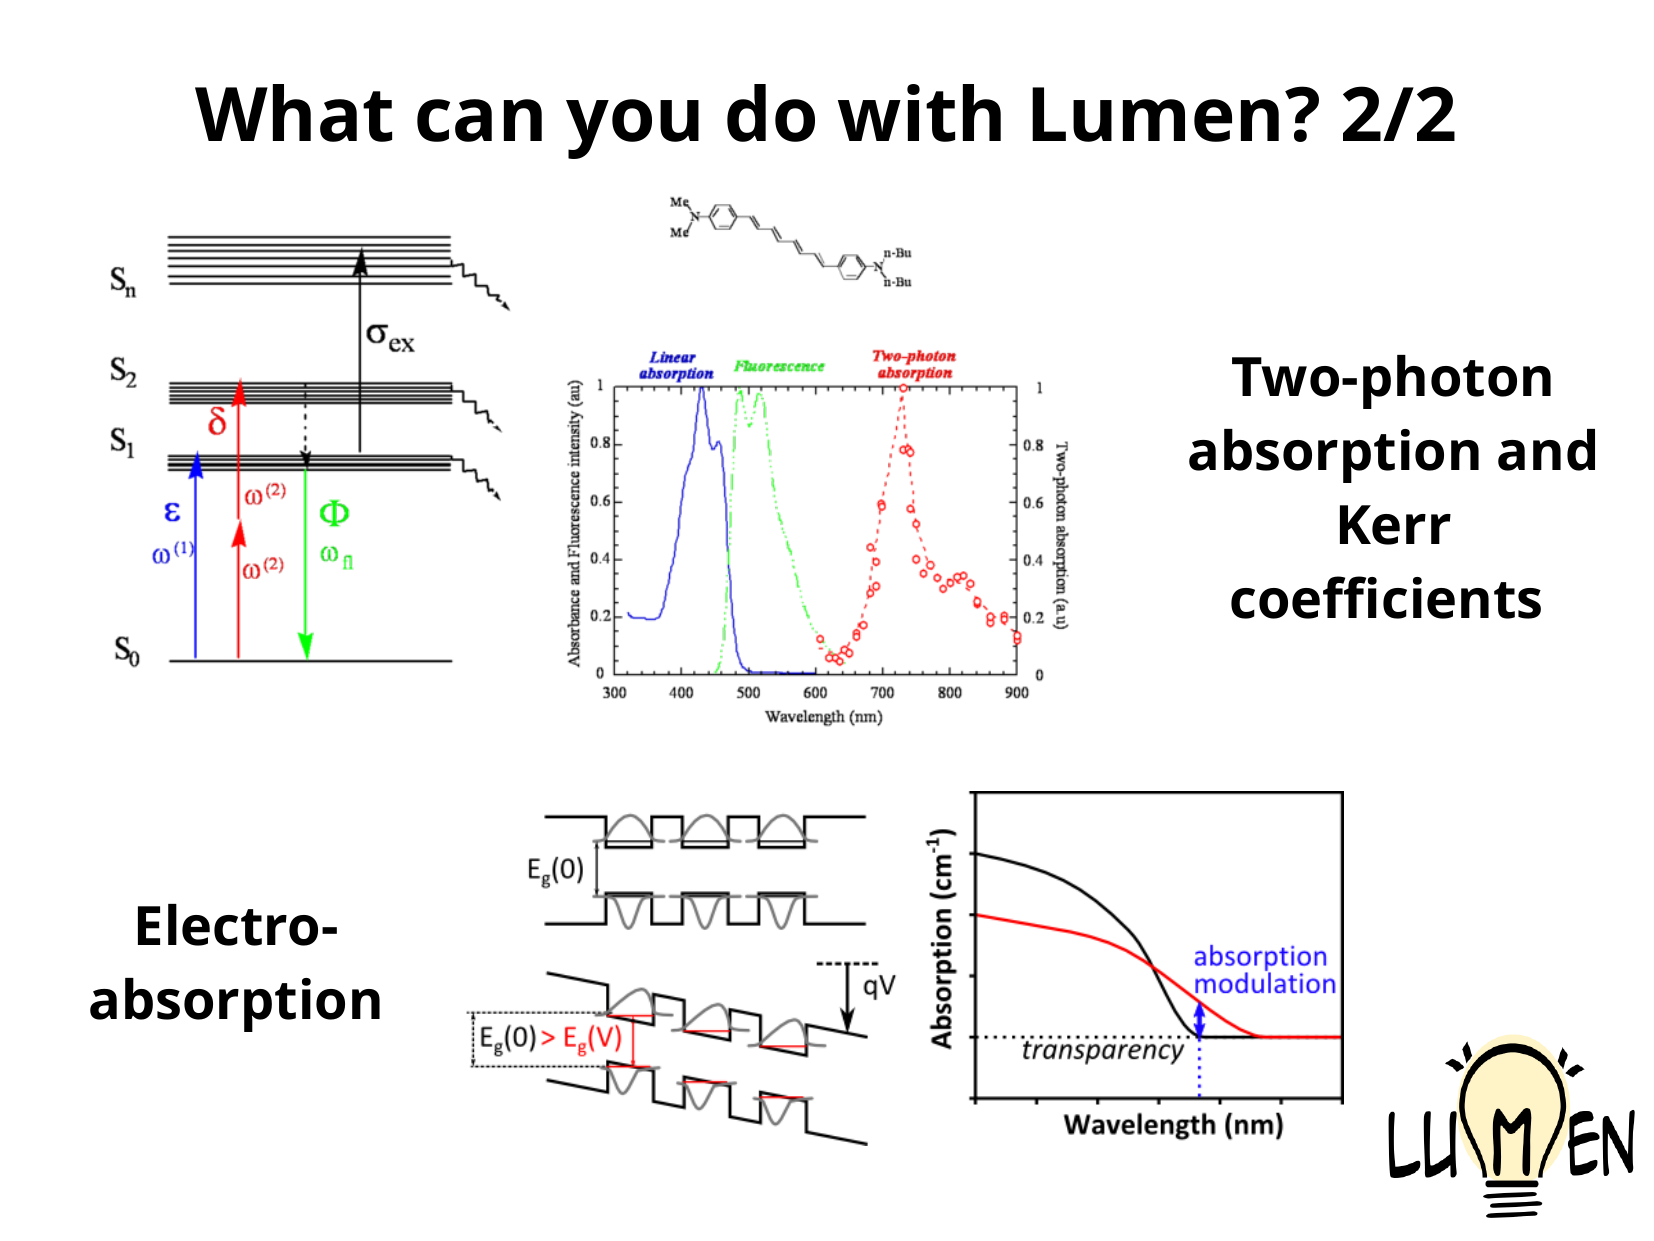

# What can you do with Lumen? 2/2
Two-photon absorption and Kerr coefficients
Electro-absorption